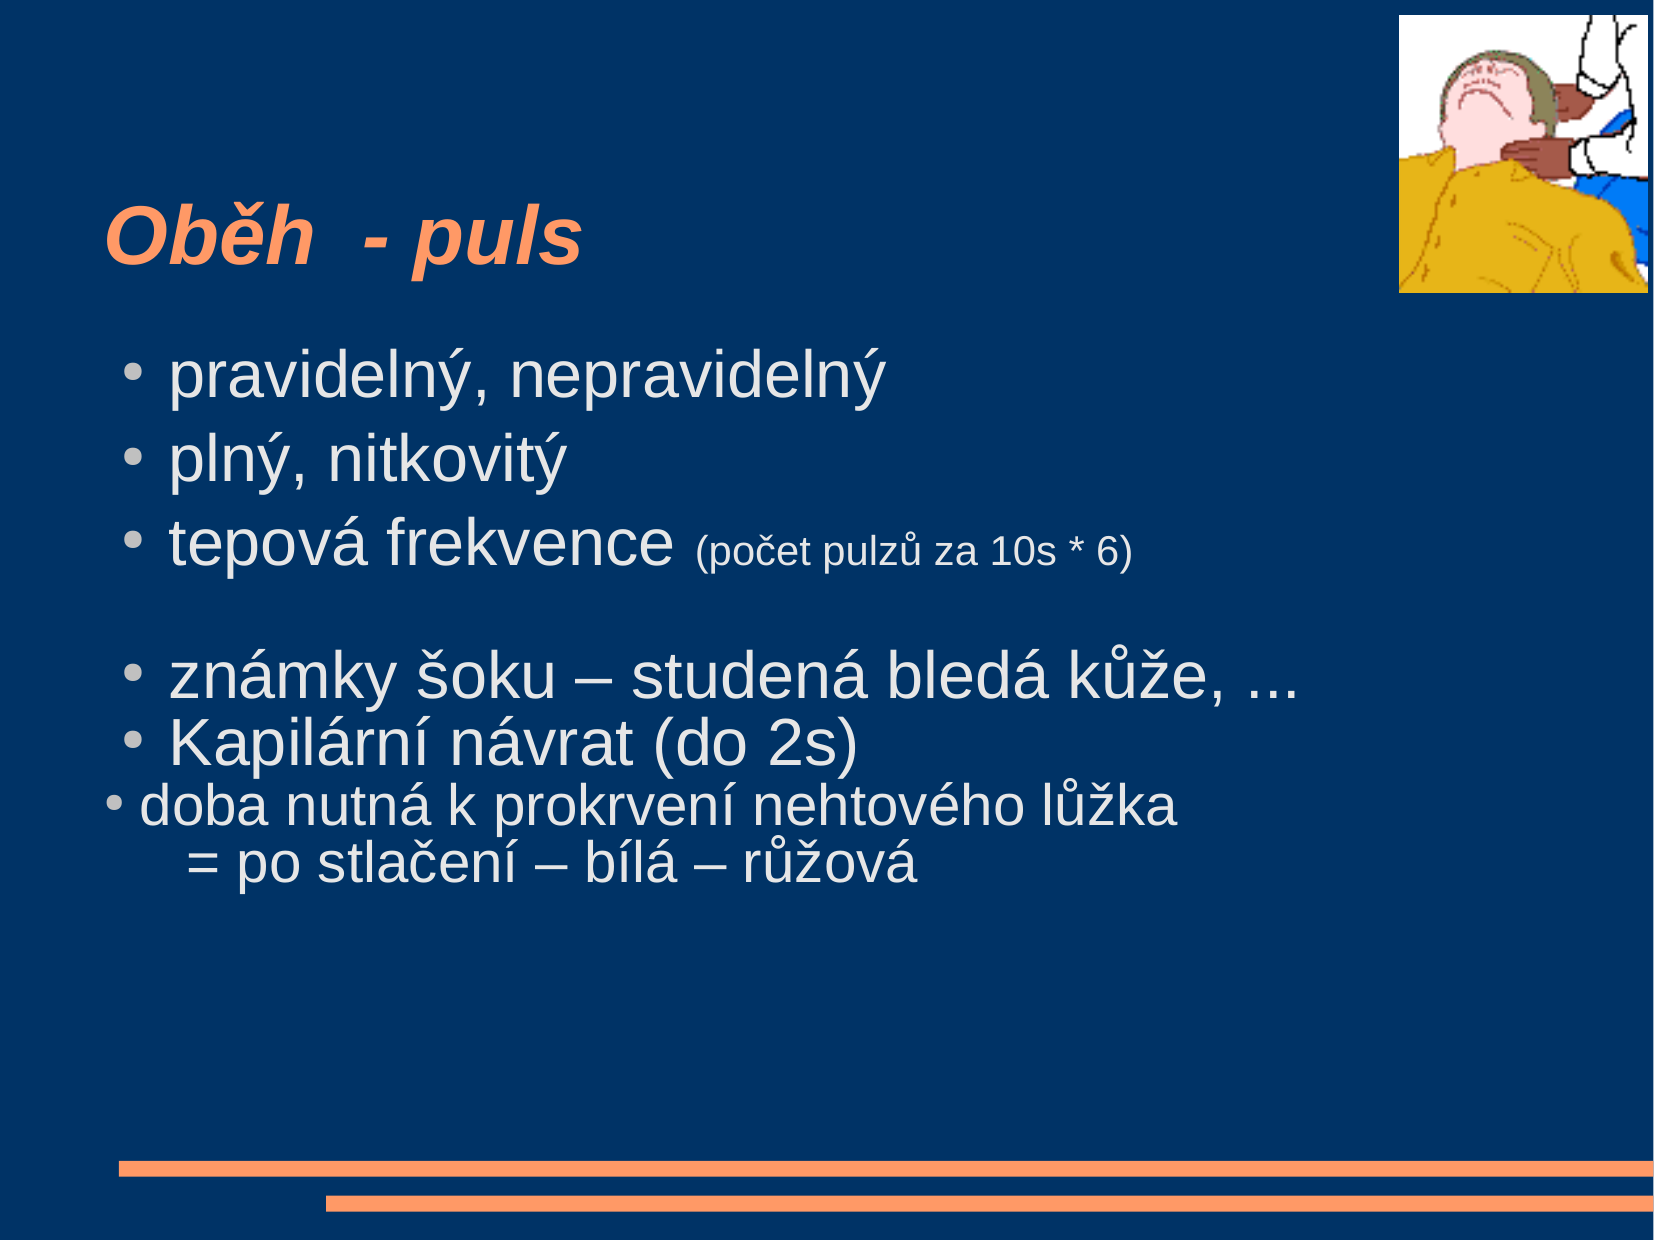

# Oběh - puls
pravidelný, nepravidelný
plný, nitkovitý
tepová frekvence (počet pulzů za 10s * 6)
známky šoku – studená bledá kůže, ...
Kapilární návrat (do 2s)
doba nutná k prokrvení nehtového lůžka
= po stlačení – bílá – růžová